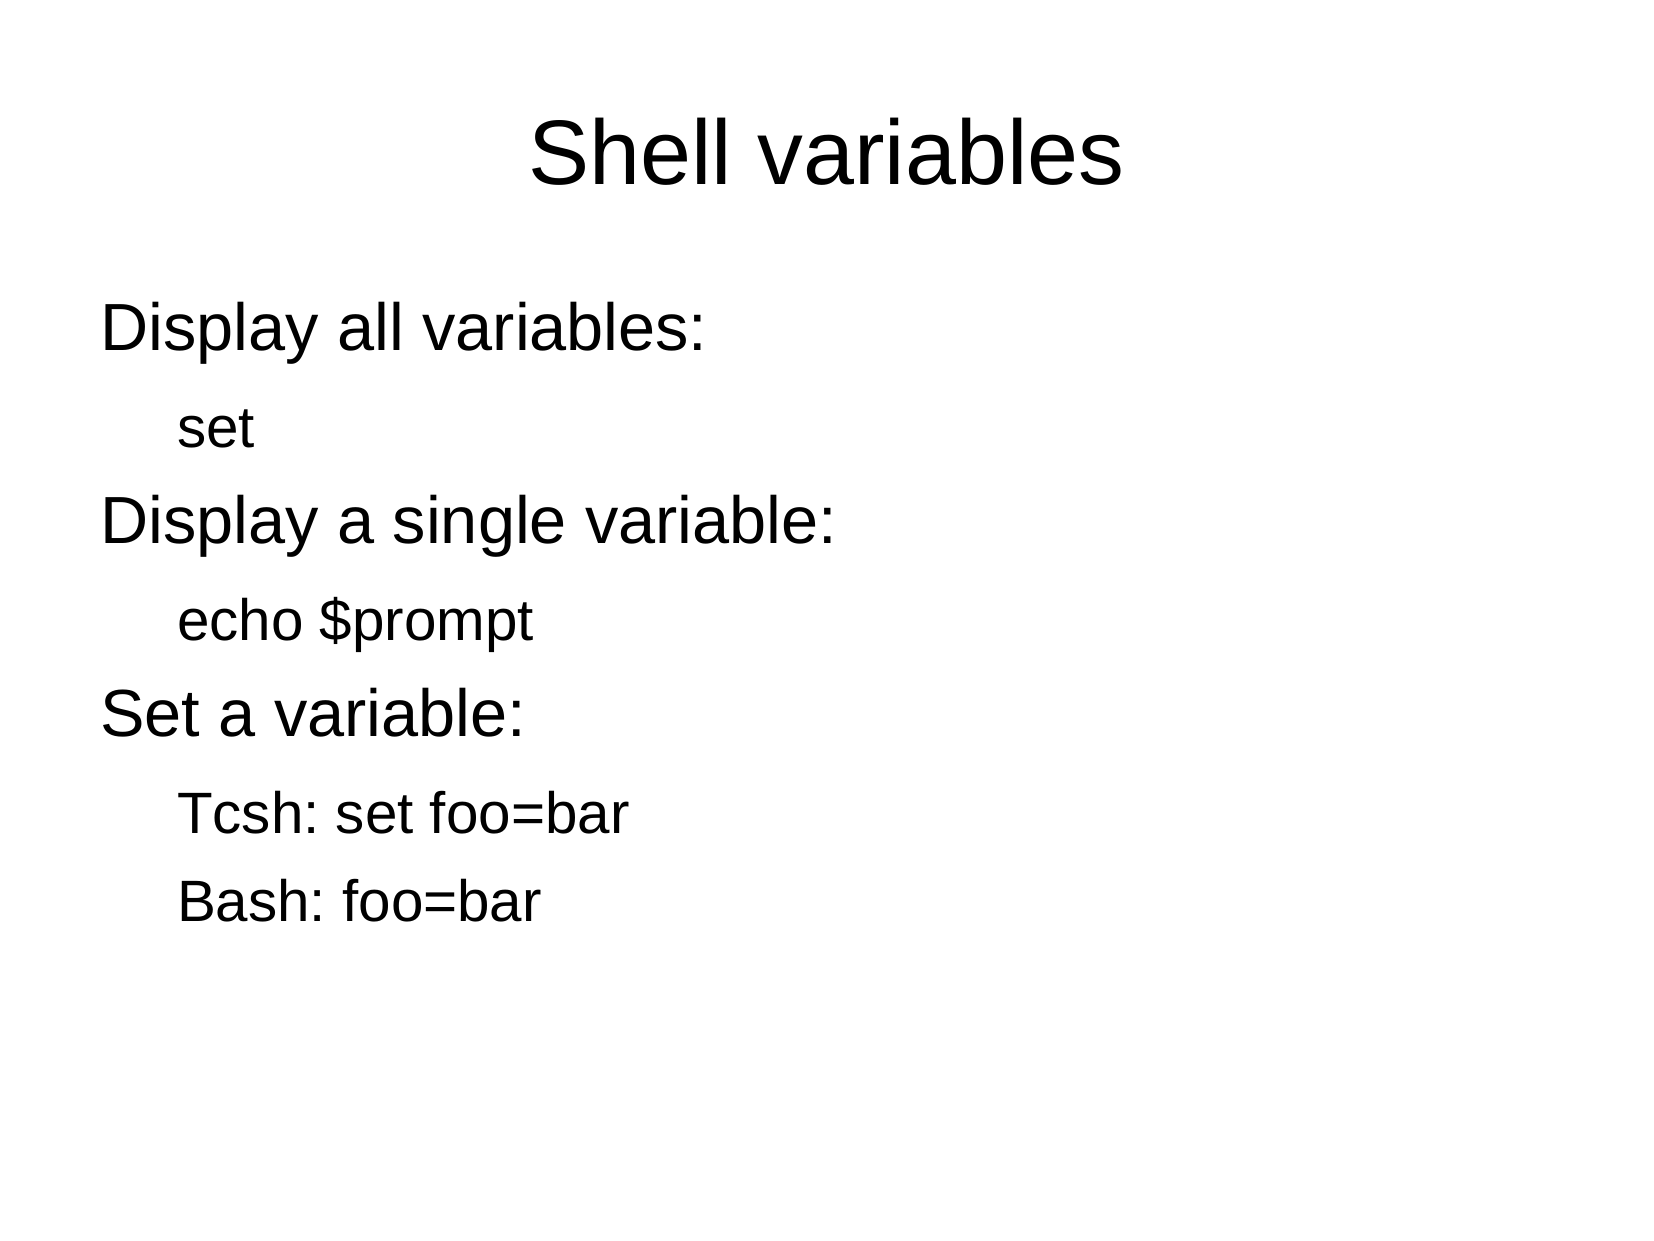

# Shell variables
Display all variables:
set
Display a single variable:
echo $prompt
Set a variable:
Tcsh: set foo=bar
Bash: foo=bar